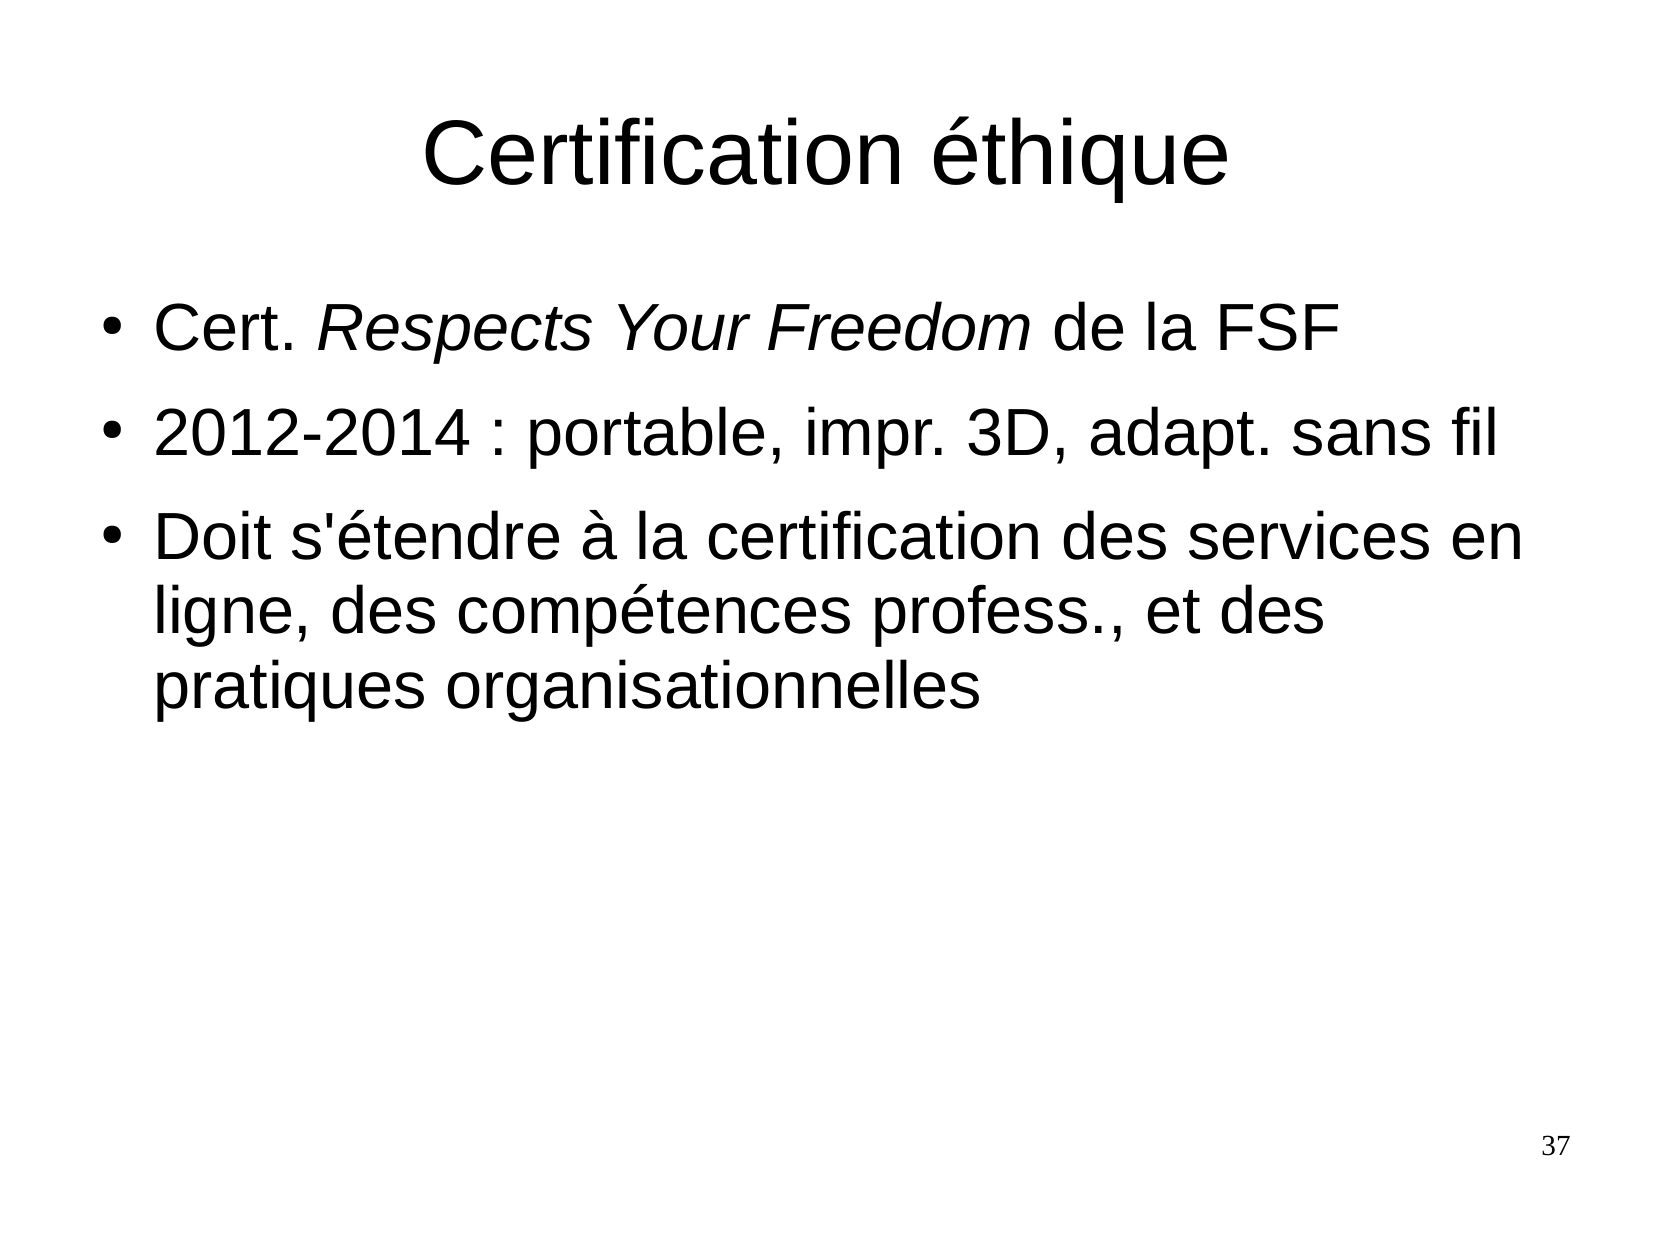

# Certification éthique
Cert. Respects Your Freedom de la FSF
2012-2014 : portable, impr. 3D, adapt. sans fil
Doit s'étendre à la certification des services en ligne, des compétences profess., et des pratiques organisationnelles
37